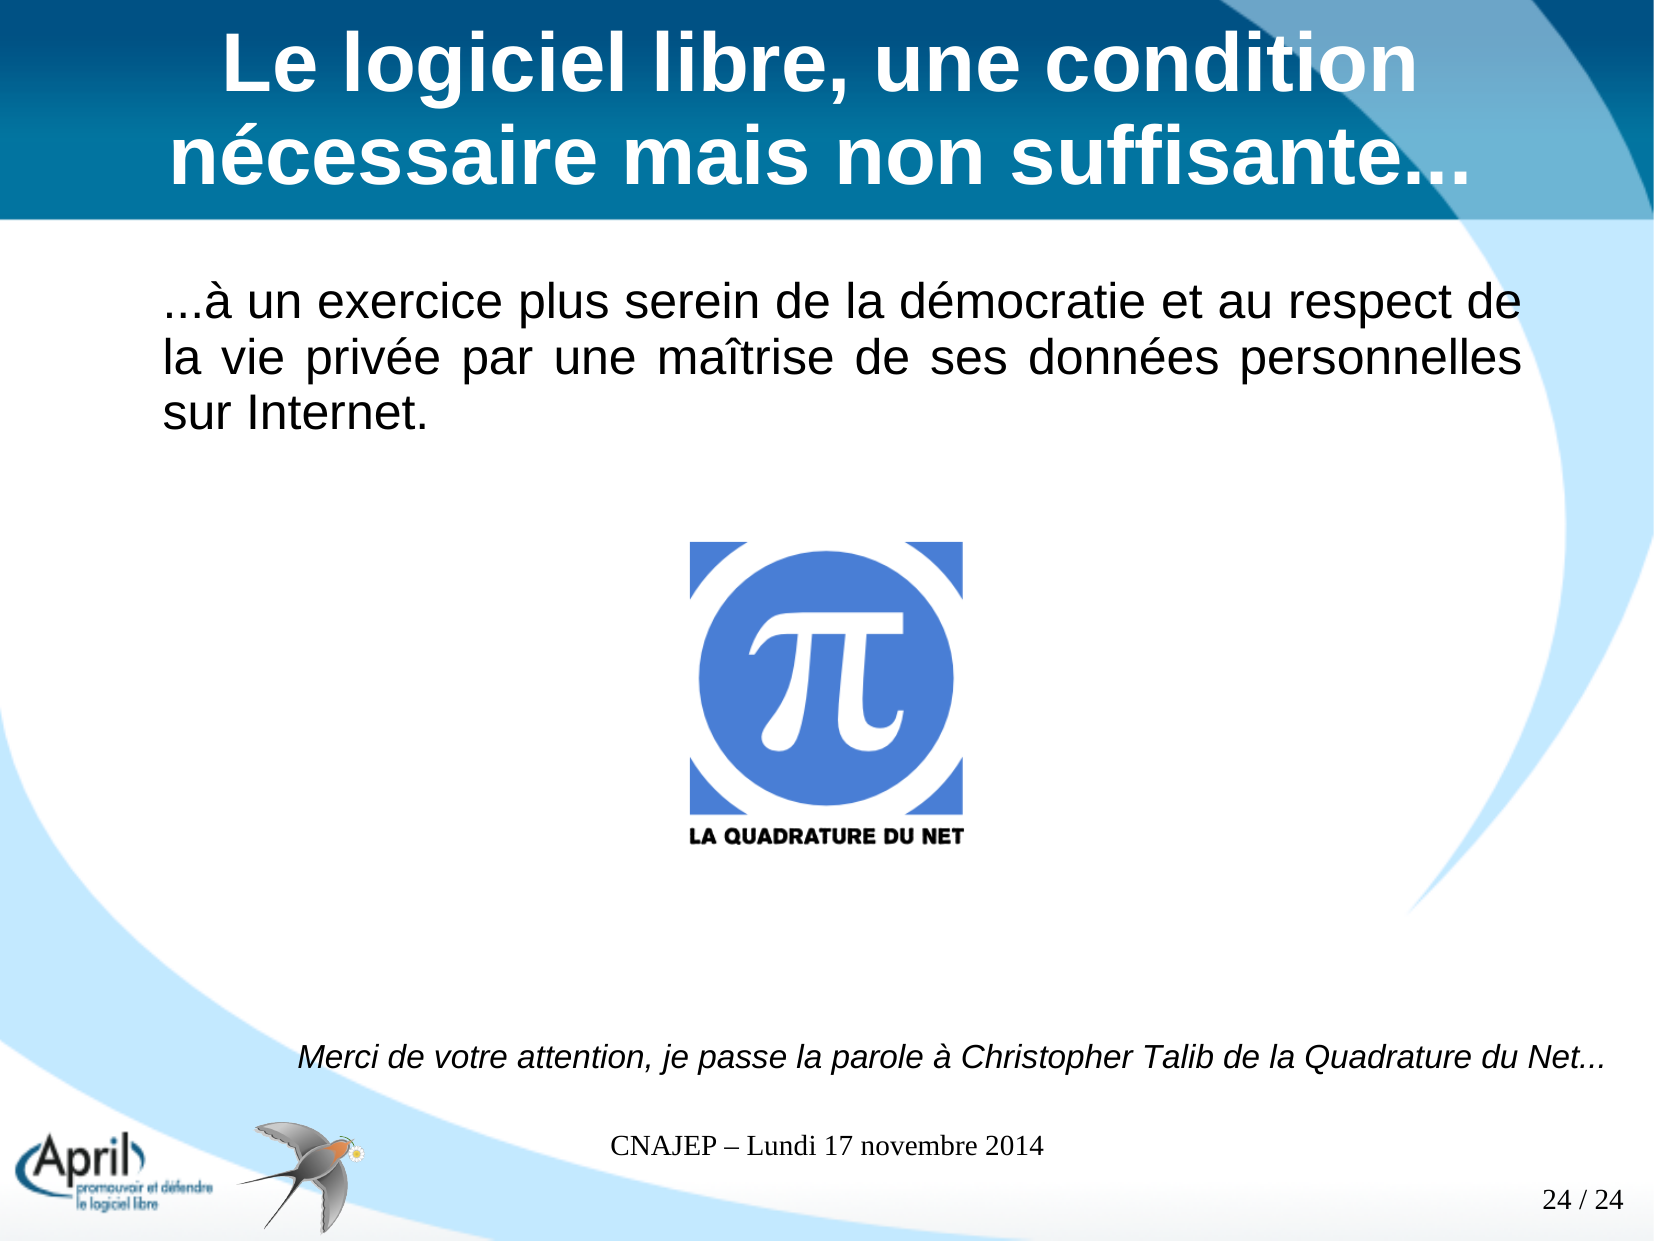

# Le logiciel libre, une condition nécessaire mais non suffisante...
...à un exercice plus serein de la démocratie et au respect de la vie privée par une maîtrise de ses données personnelles sur Internet.
Merci de votre attention, je passe la parole à Christopher Talib de la Quadrature du Net...
17 novembre 2014 - CNAJEP
24